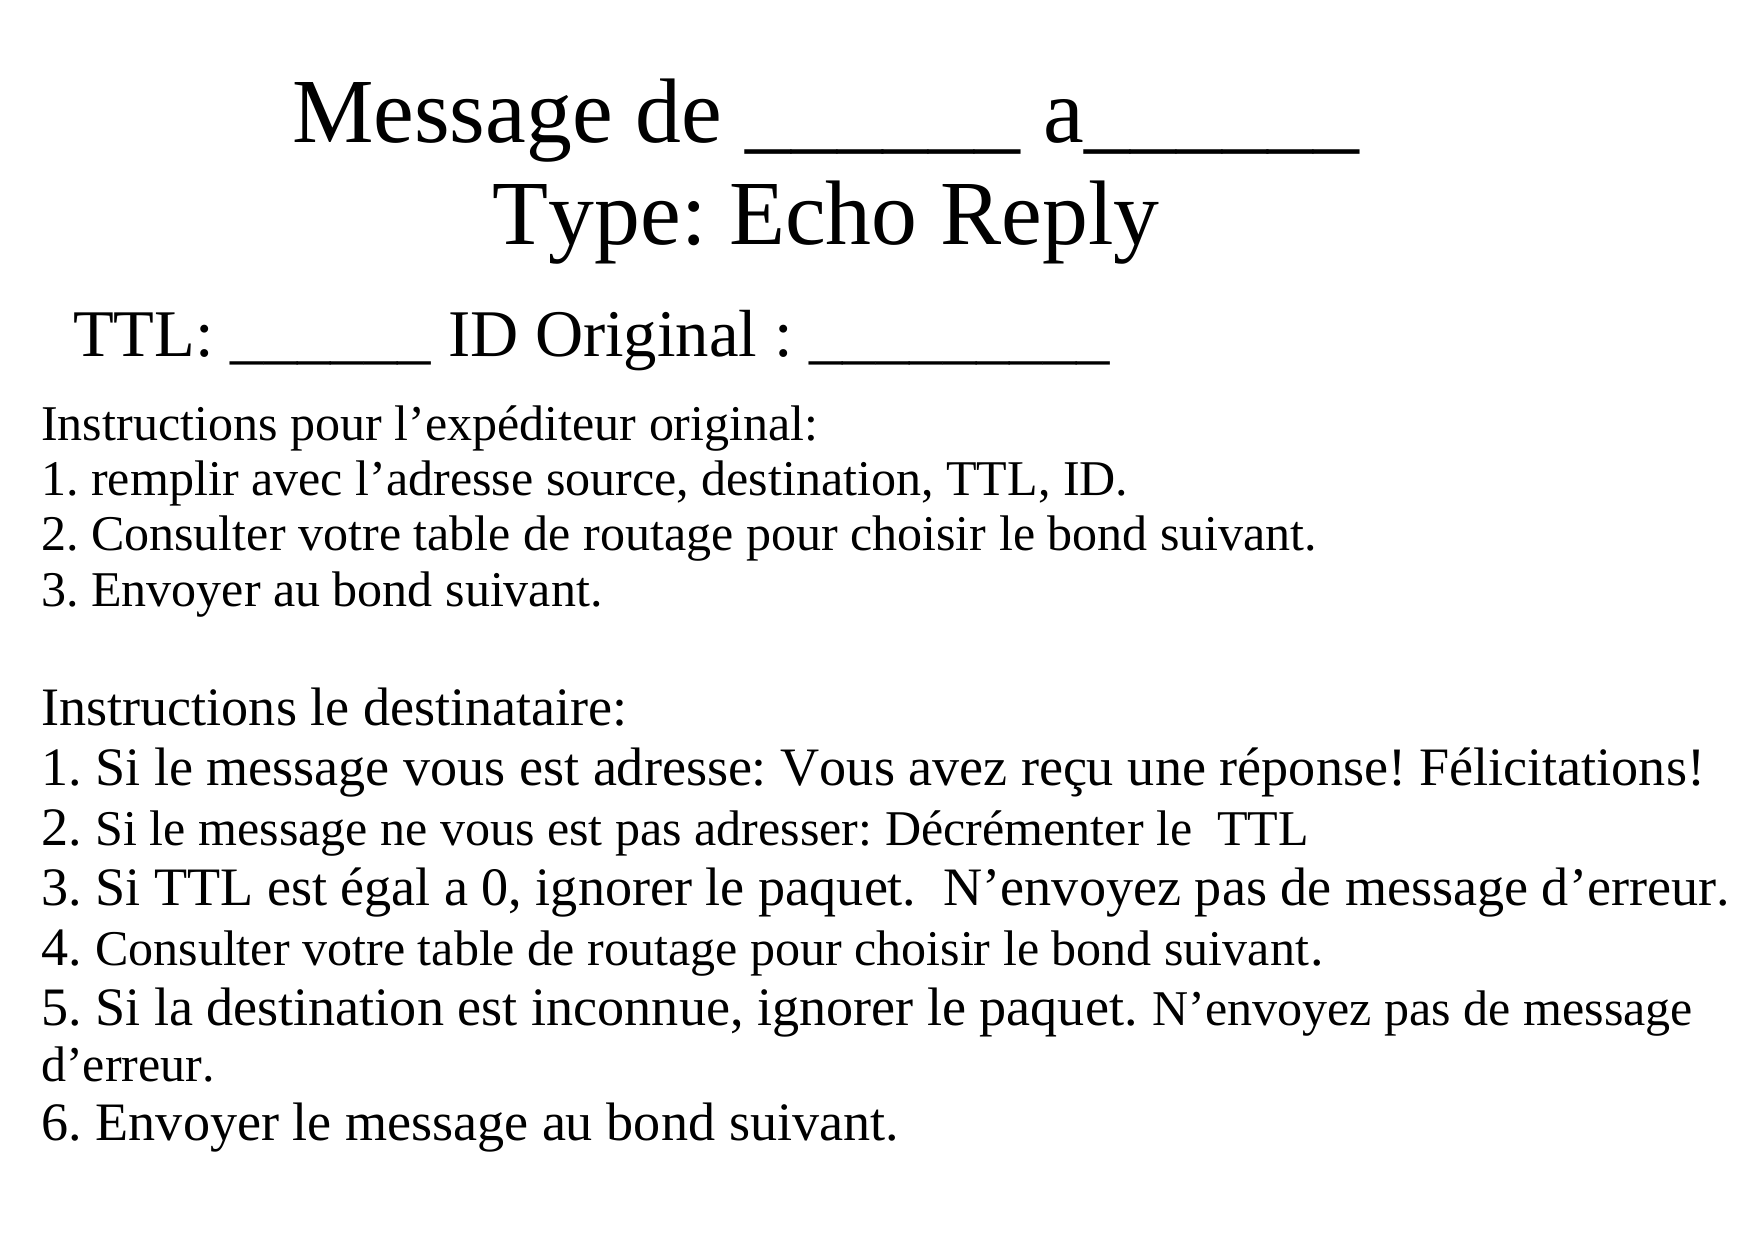

# Message de ______ a______ Type: Echo Reply
TTL: ______ ID Original : _________
Instructions pour l’expéditeur original:
1. remplir avec l’adresse source, destination, TTL, ID.
2. Consulter votre table de routage pour choisir le bond suivant.
3. Envoyer au bond suivant.
Instructions le destinataire:
1. Si le message vous est adresse: Vous avez reçu une réponse! Félicitations!
2. Si le message ne vous est pas adresser: Décrémenter le TTL
3. Si TTL est égal a 0, ignorer le paquet. N’envoyez pas de message d’erreur.
4. Consulter votre table de routage pour choisir le bond suivant.
5. Si la destination est inconnue, ignorer le paquet. N’envoyez pas de message d’erreur.
6. Envoyer le message au bond suivant.